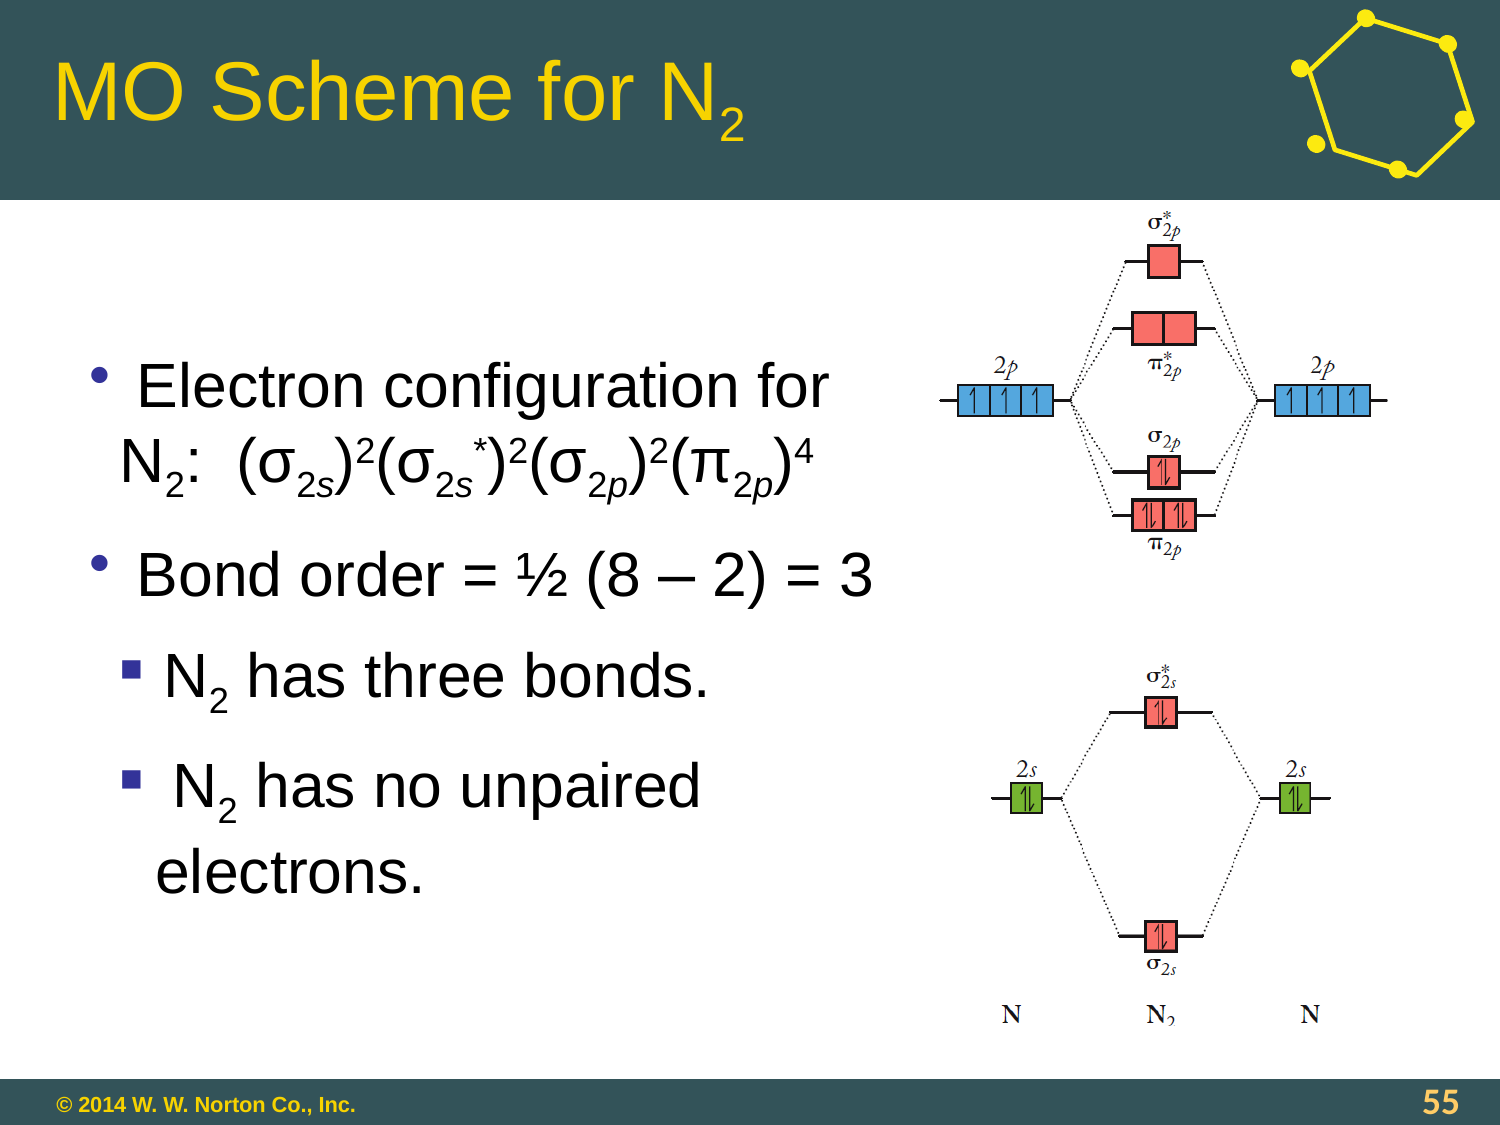

# MO Scheme for N2
 Electron configuration for N2: (σ2s)2(σ2s*)2(σ2p)2(π2p)4
 Bond order = ½ (8 – 2) = 3
 N2 has three bonds.
 N2 has no unpaired electrons.